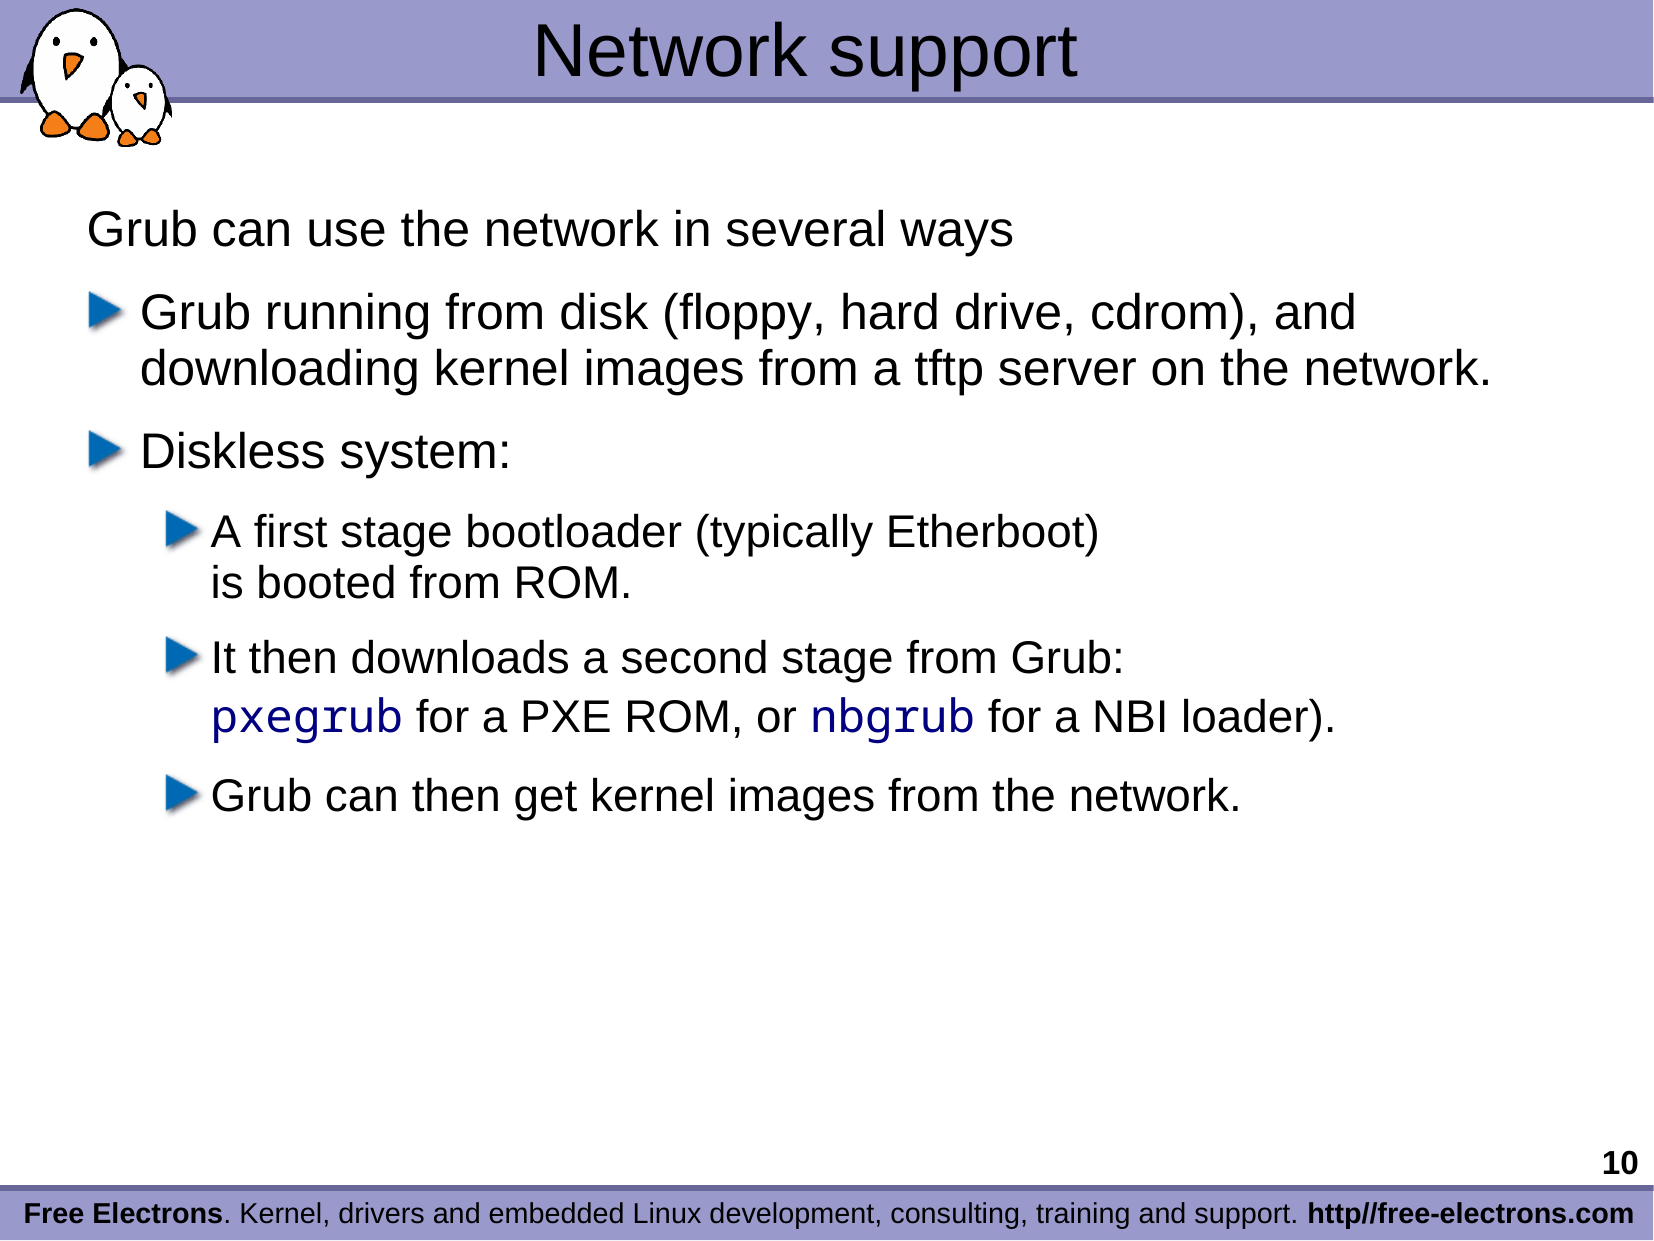

# Network support
Grub can use the network in several ways
Grub running from disk (floppy, hard drive, cdrom), and downloading kernel images from a tftp server on the network.
Diskless system:
A first stage bootloader (typically Etherboot)
is booted from ROM.
It then downloads a second stage from Grub:
pxegrub for a PXE ROM, or nbgrub for a NBI loader).
Grub can then get kernel images from the network.